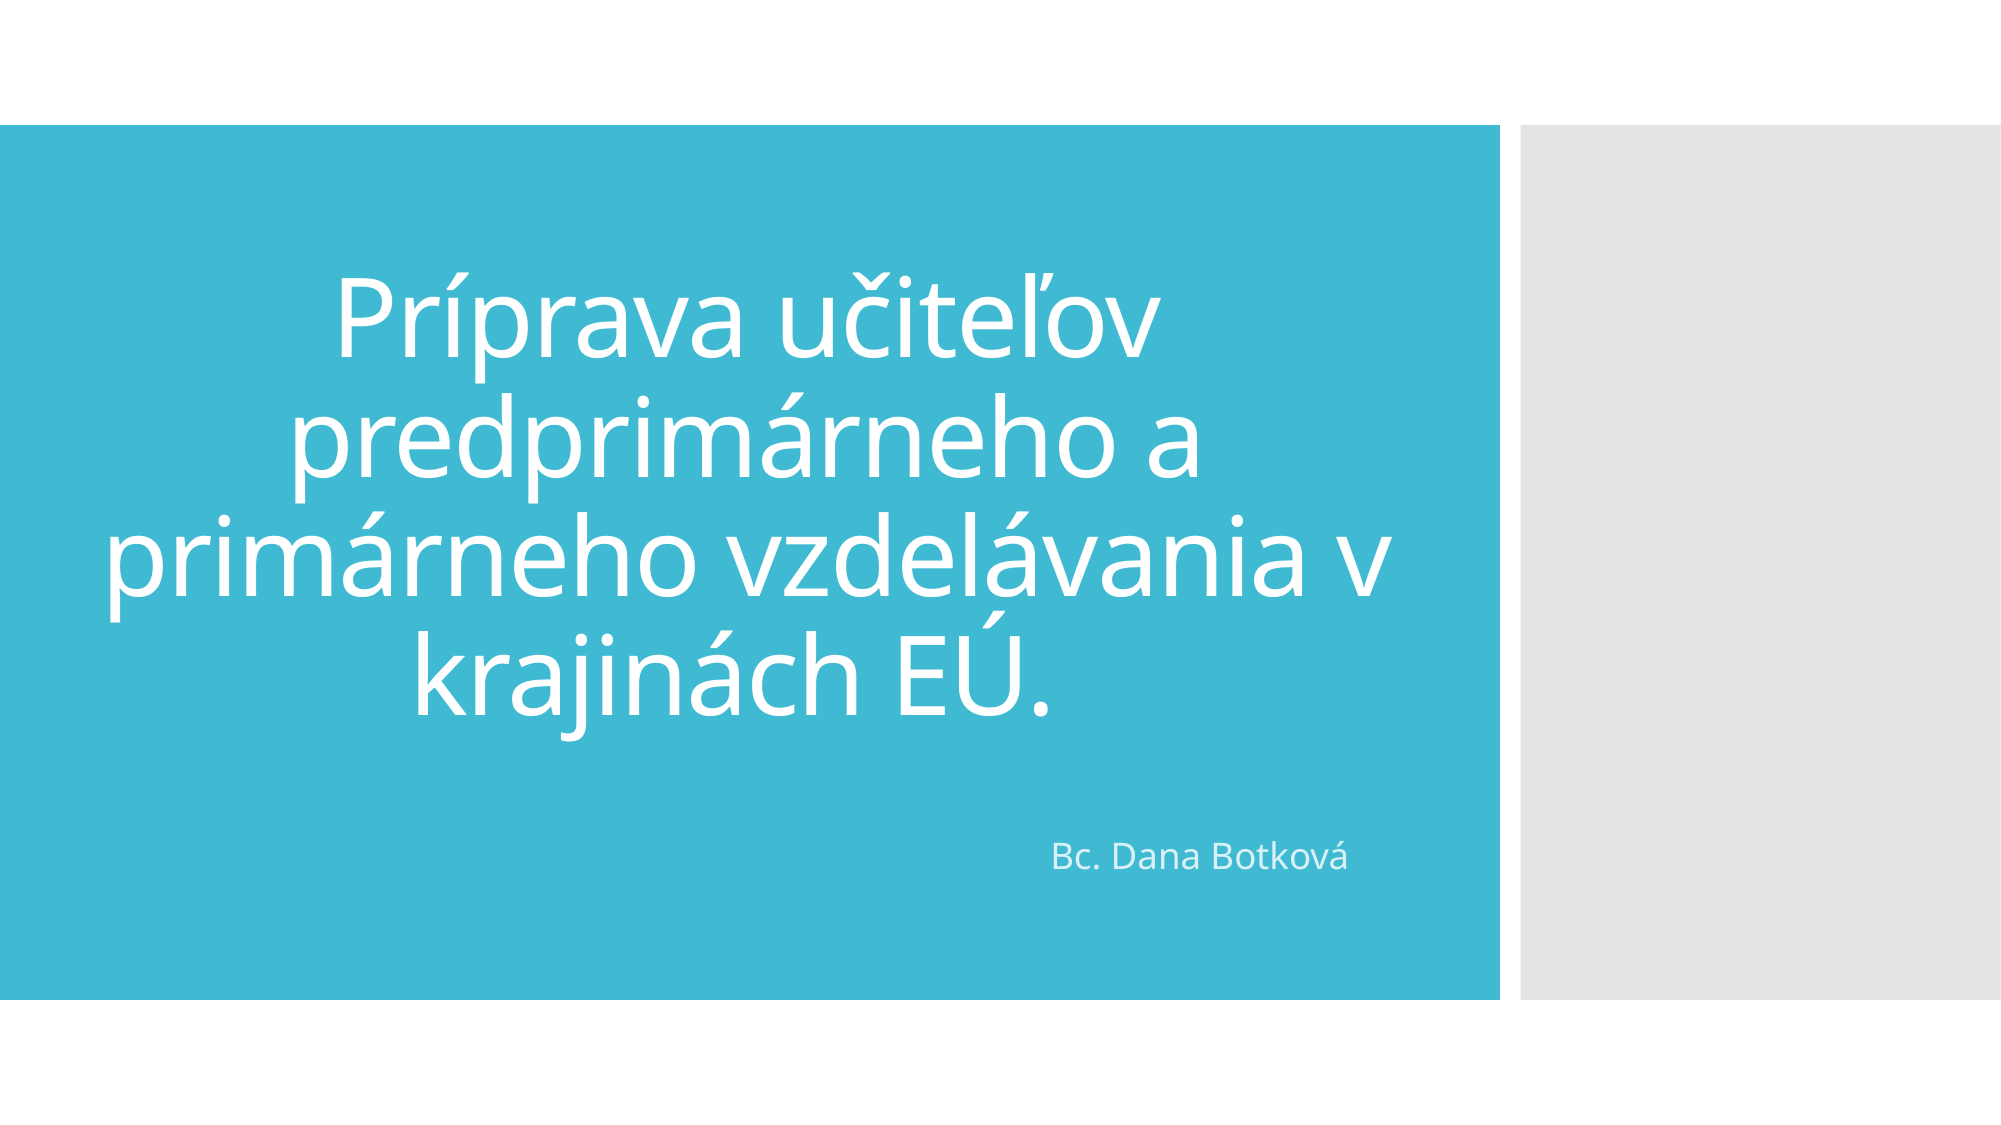

# Príprava učiteľov predprimárneho a primárneho vzdelávania v krajinách EÚ.
 Bc. Dana Botková